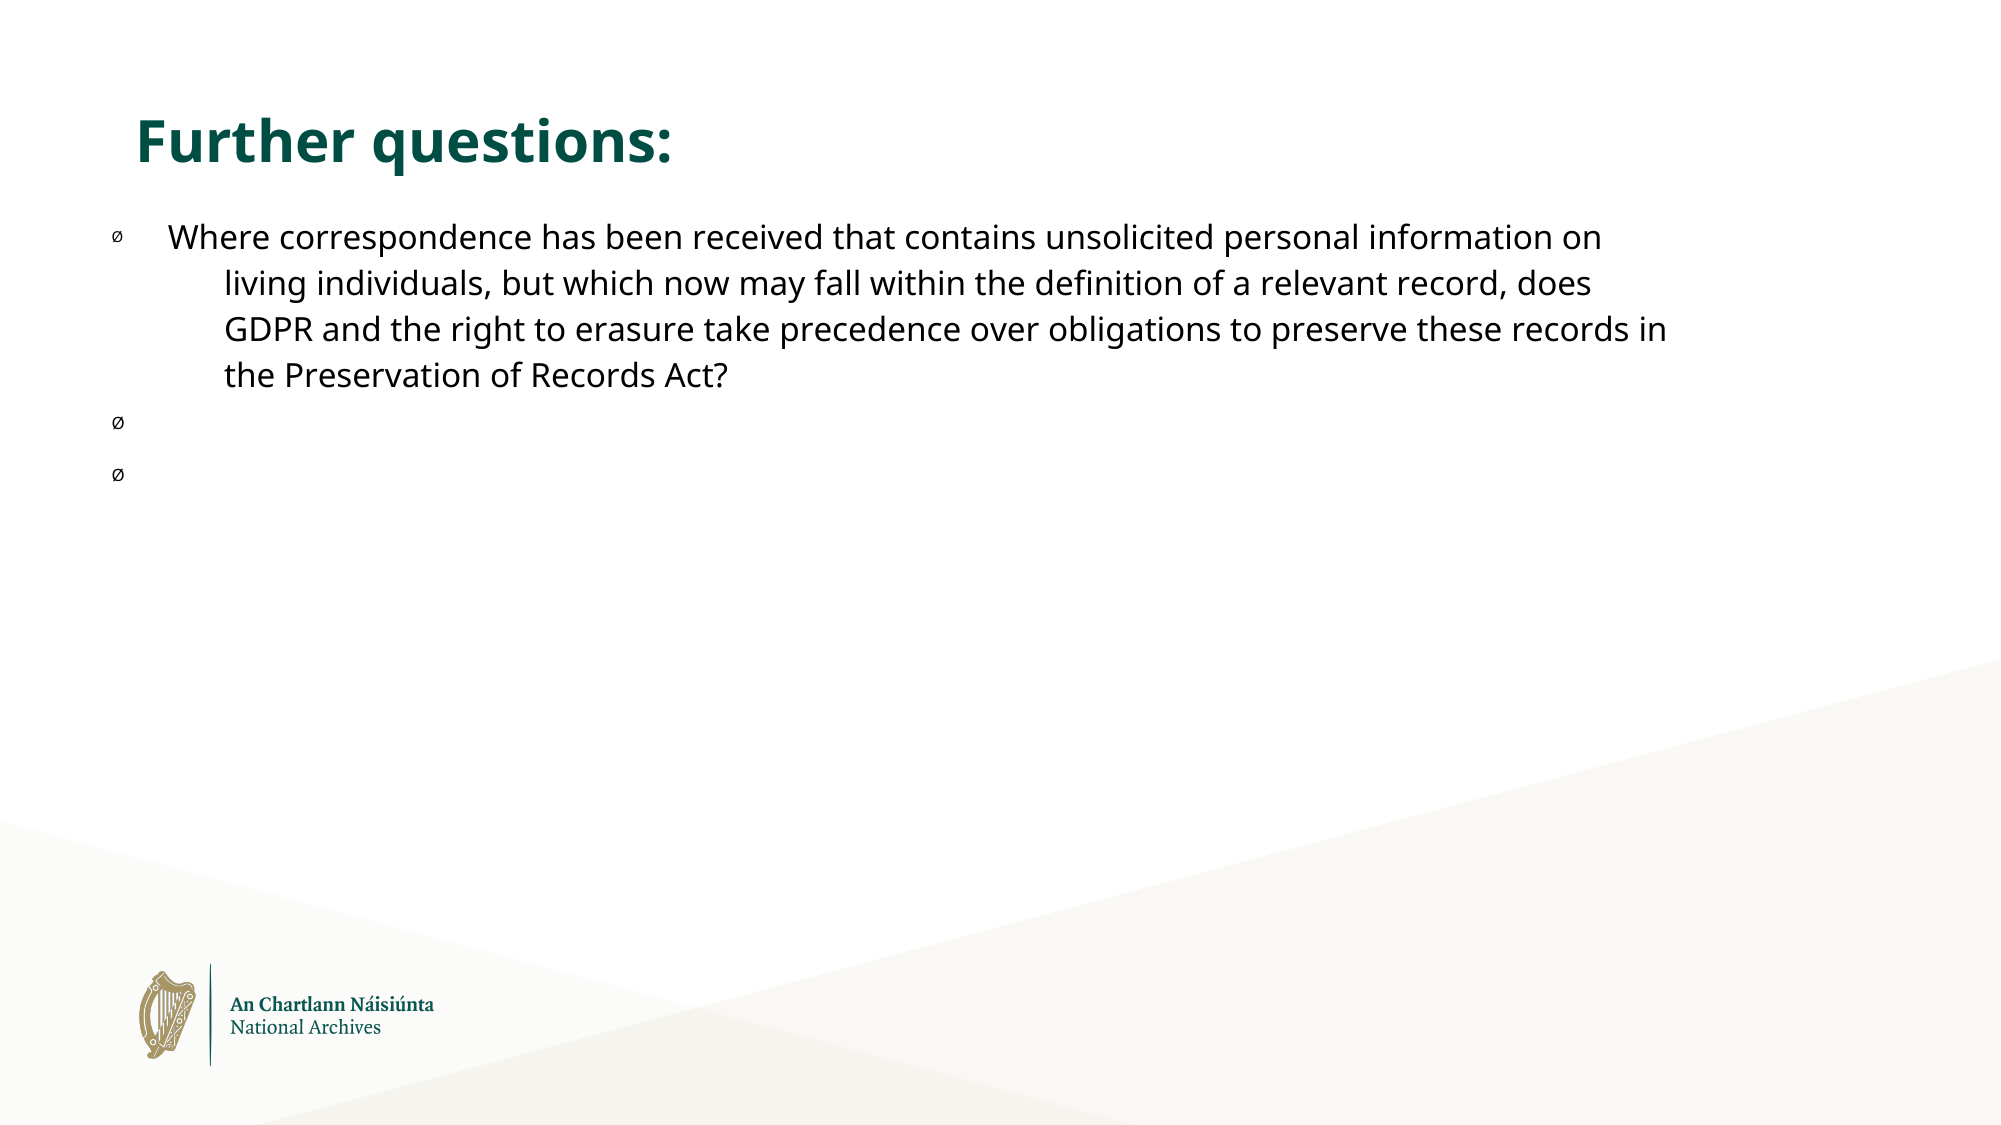

Further questions:
Where correspondence has been received that contains unsolicited personal information on living individuals, but which now may fall within the definition of a relevant record, does GDPR and the right to erasure take precedence over obligations to preserve these records in the Preservation of Records Act?